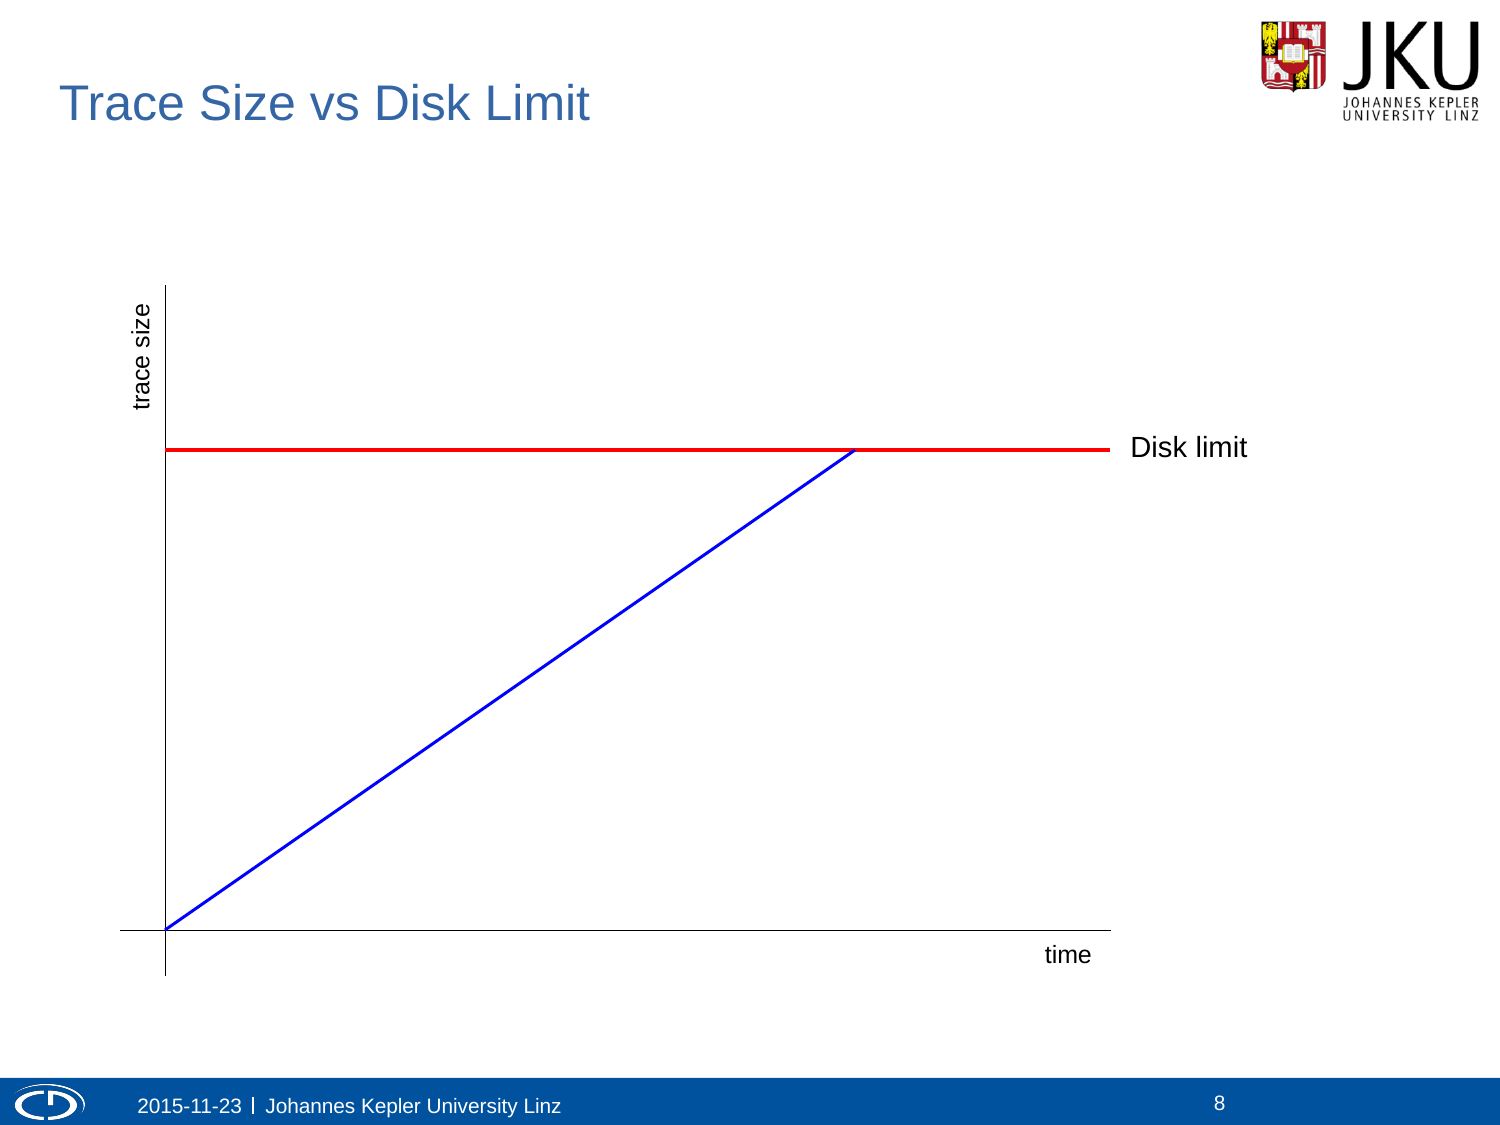

# Trace Size vs Disk Limit
trace size
time
Disk limit
8